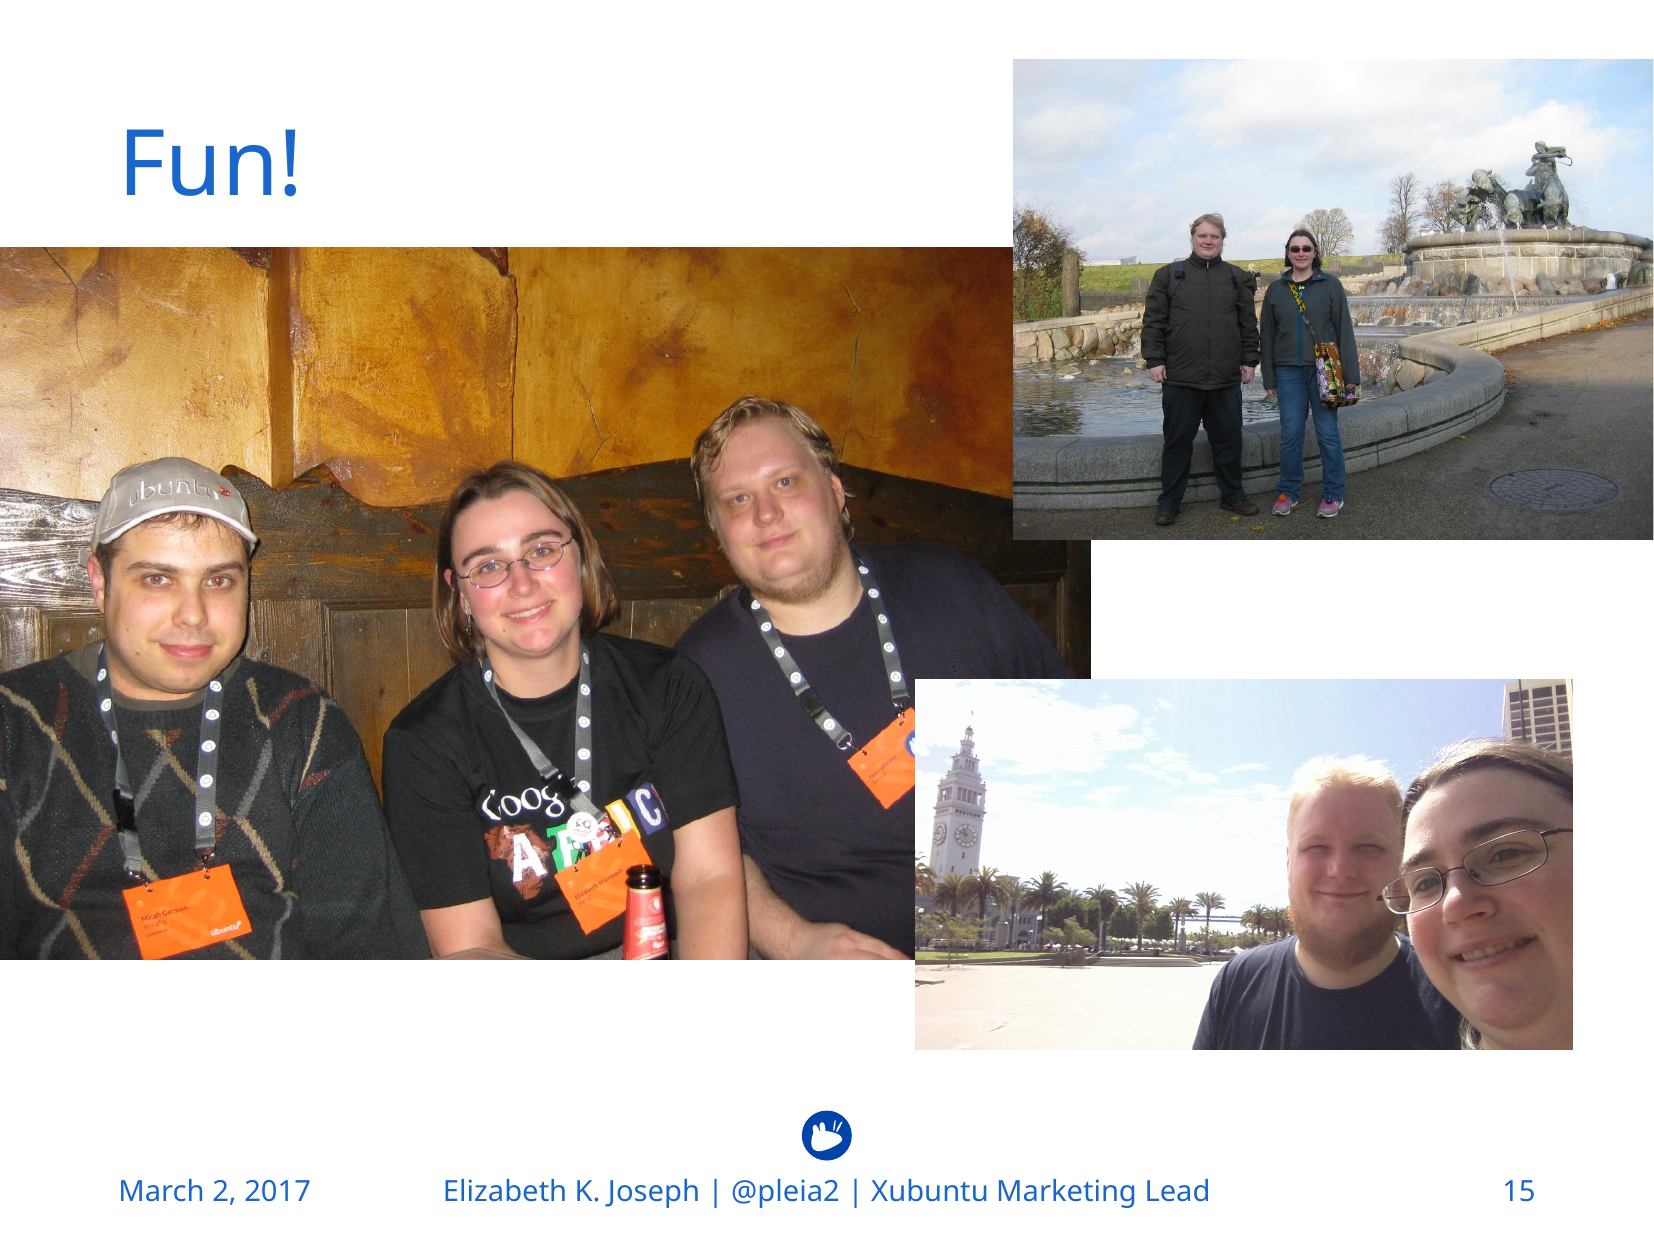

# Fun!
Elizabeth K. Joseph | @pleia2 | Xubuntu Marketing Lead
March 2, 2017
15